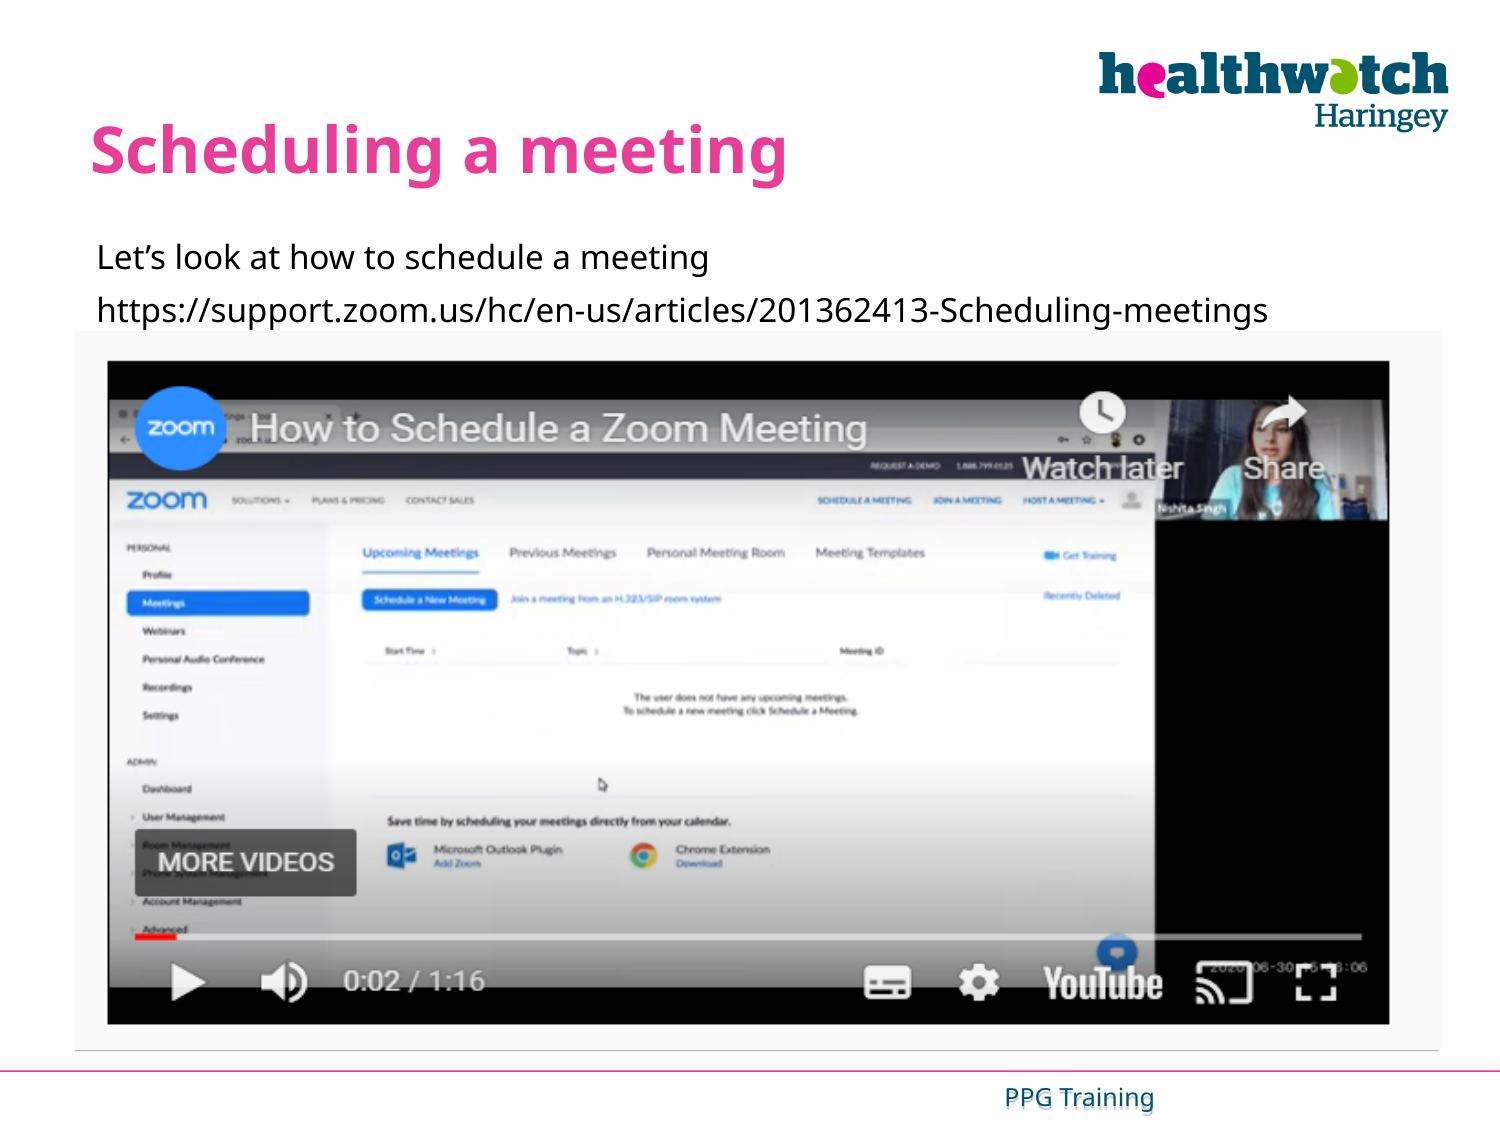

# Scheduling a meeting
Let’s look at how to schedule a meeting
https://support.zoom.us/hc/en-us/articles/201362413-Scheduling-meetings